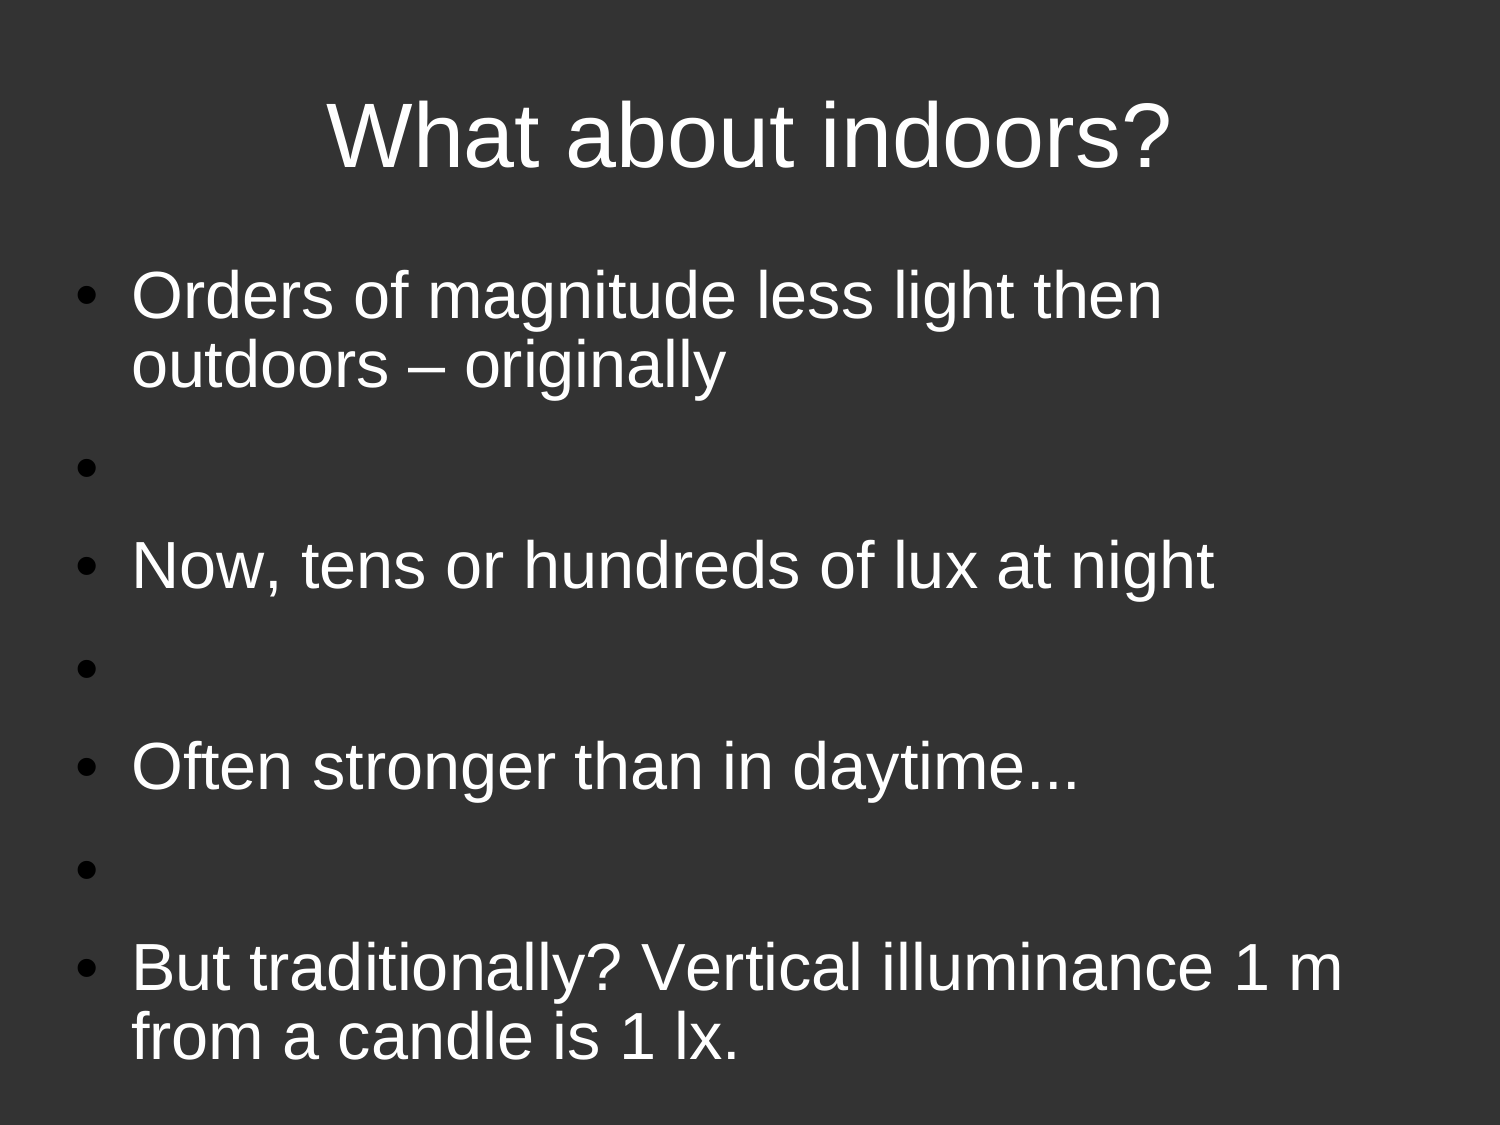

# What about indoors?
Orders of magnitude less light then outdoors – originally
Now, tens or hundreds of lux at night
Often stronger than in daytime...
But traditionally? Vertical illuminance 1 m from a candle is 1 lx.